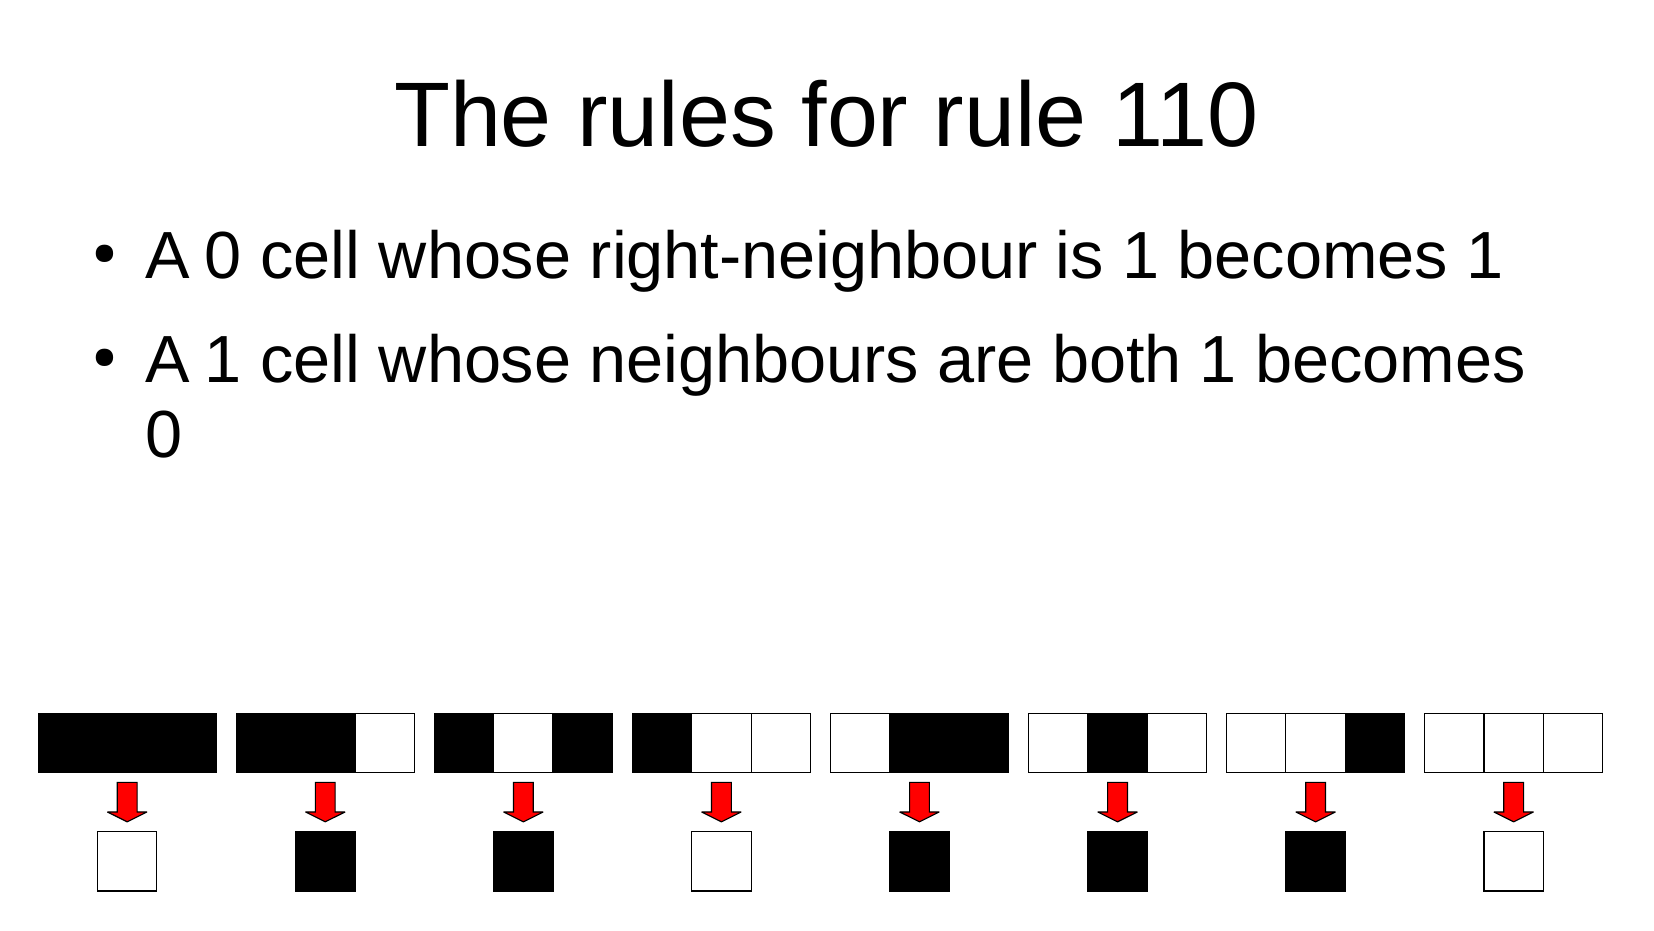

# The rules for rule 110
A 0 cell whose right-neighbour is 1 becomes 1
A 1 cell whose neighbours are both 1 becomes 0